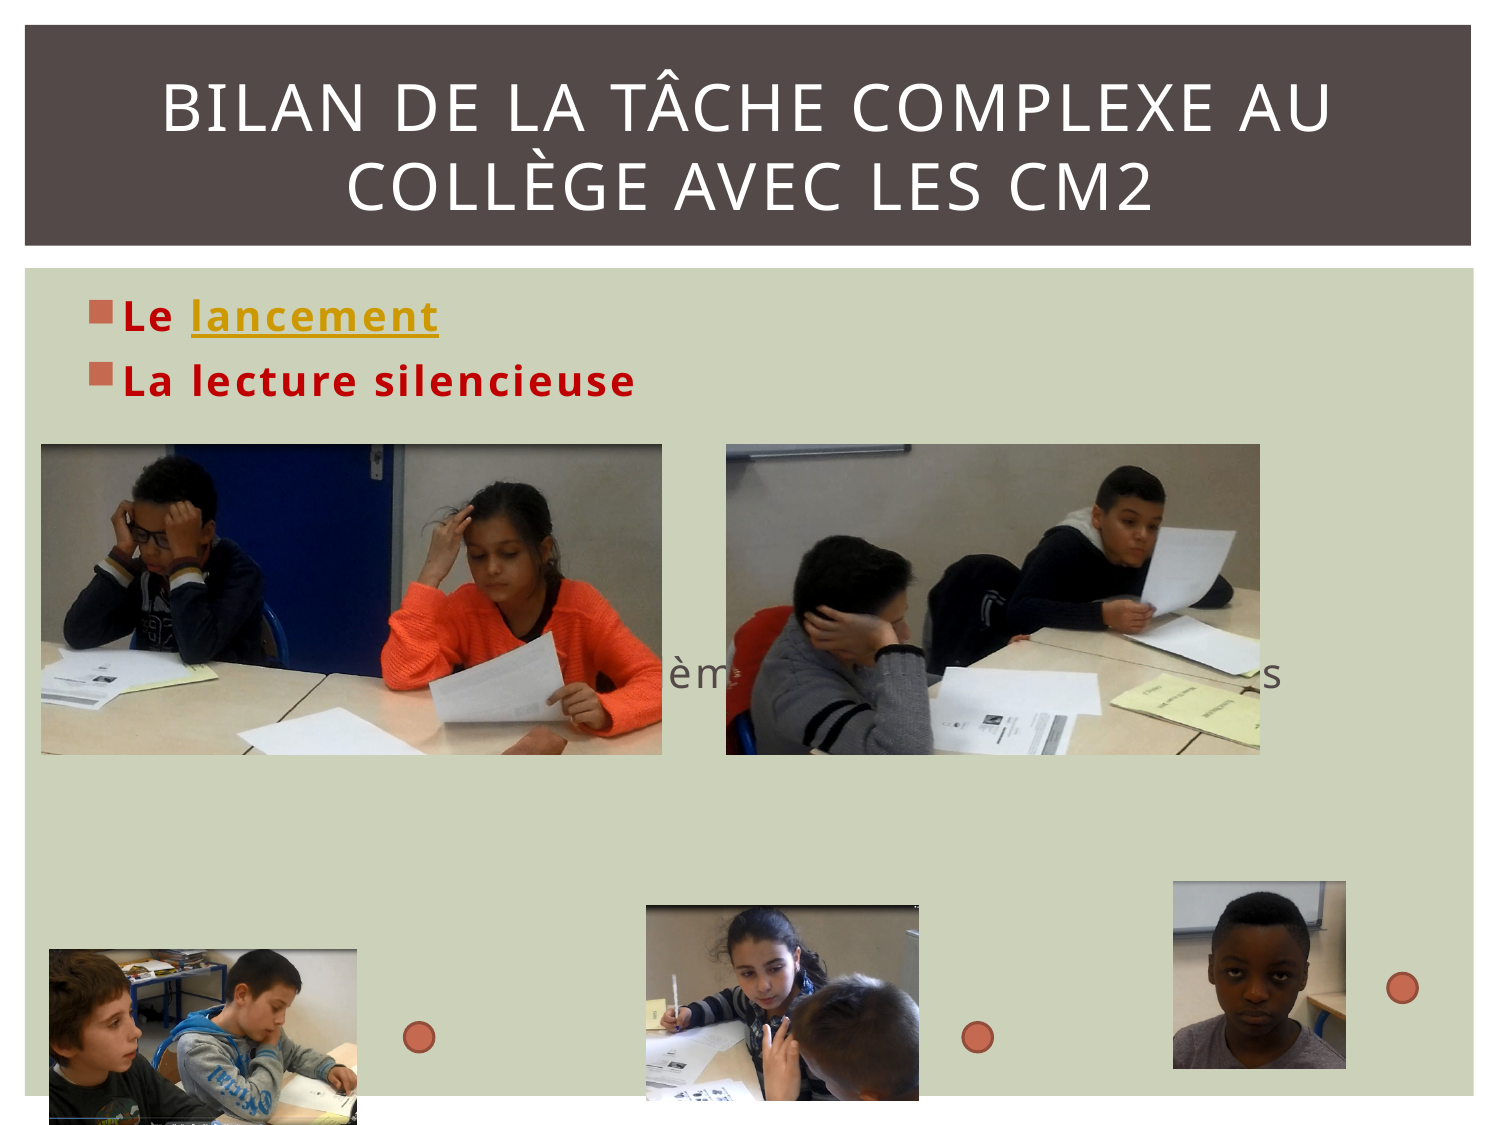

Bilan de la tâche complexe au collège avec les CM2
# Le lancement
La lecture silencieuse
L’appropriation du problème et des différents écrits